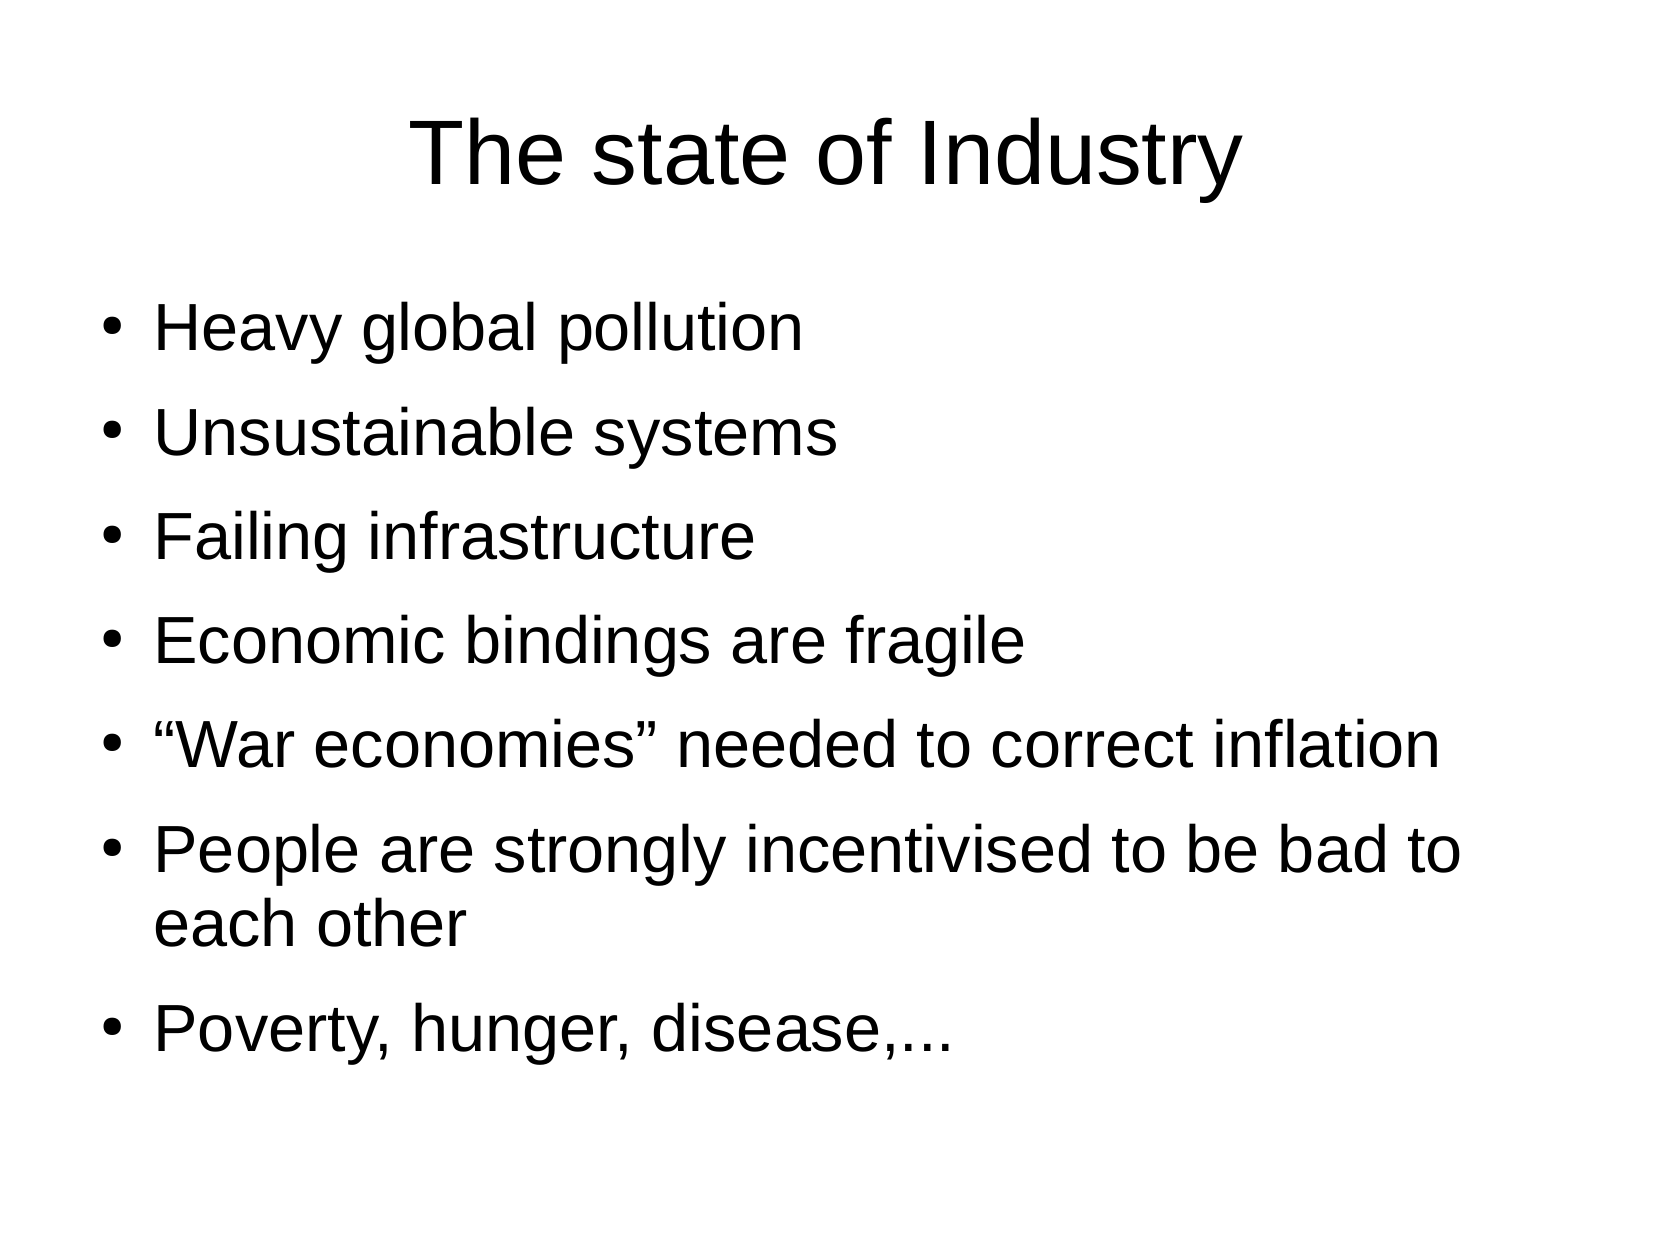

# The state of Industry
Heavy global pollution
Unsustainable systems
Failing infrastructure
Economic bindings are fragile
“War economies” needed to correct inflation
People are strongly incentivised to be bad to each other
Poverty, hunger, disease,...